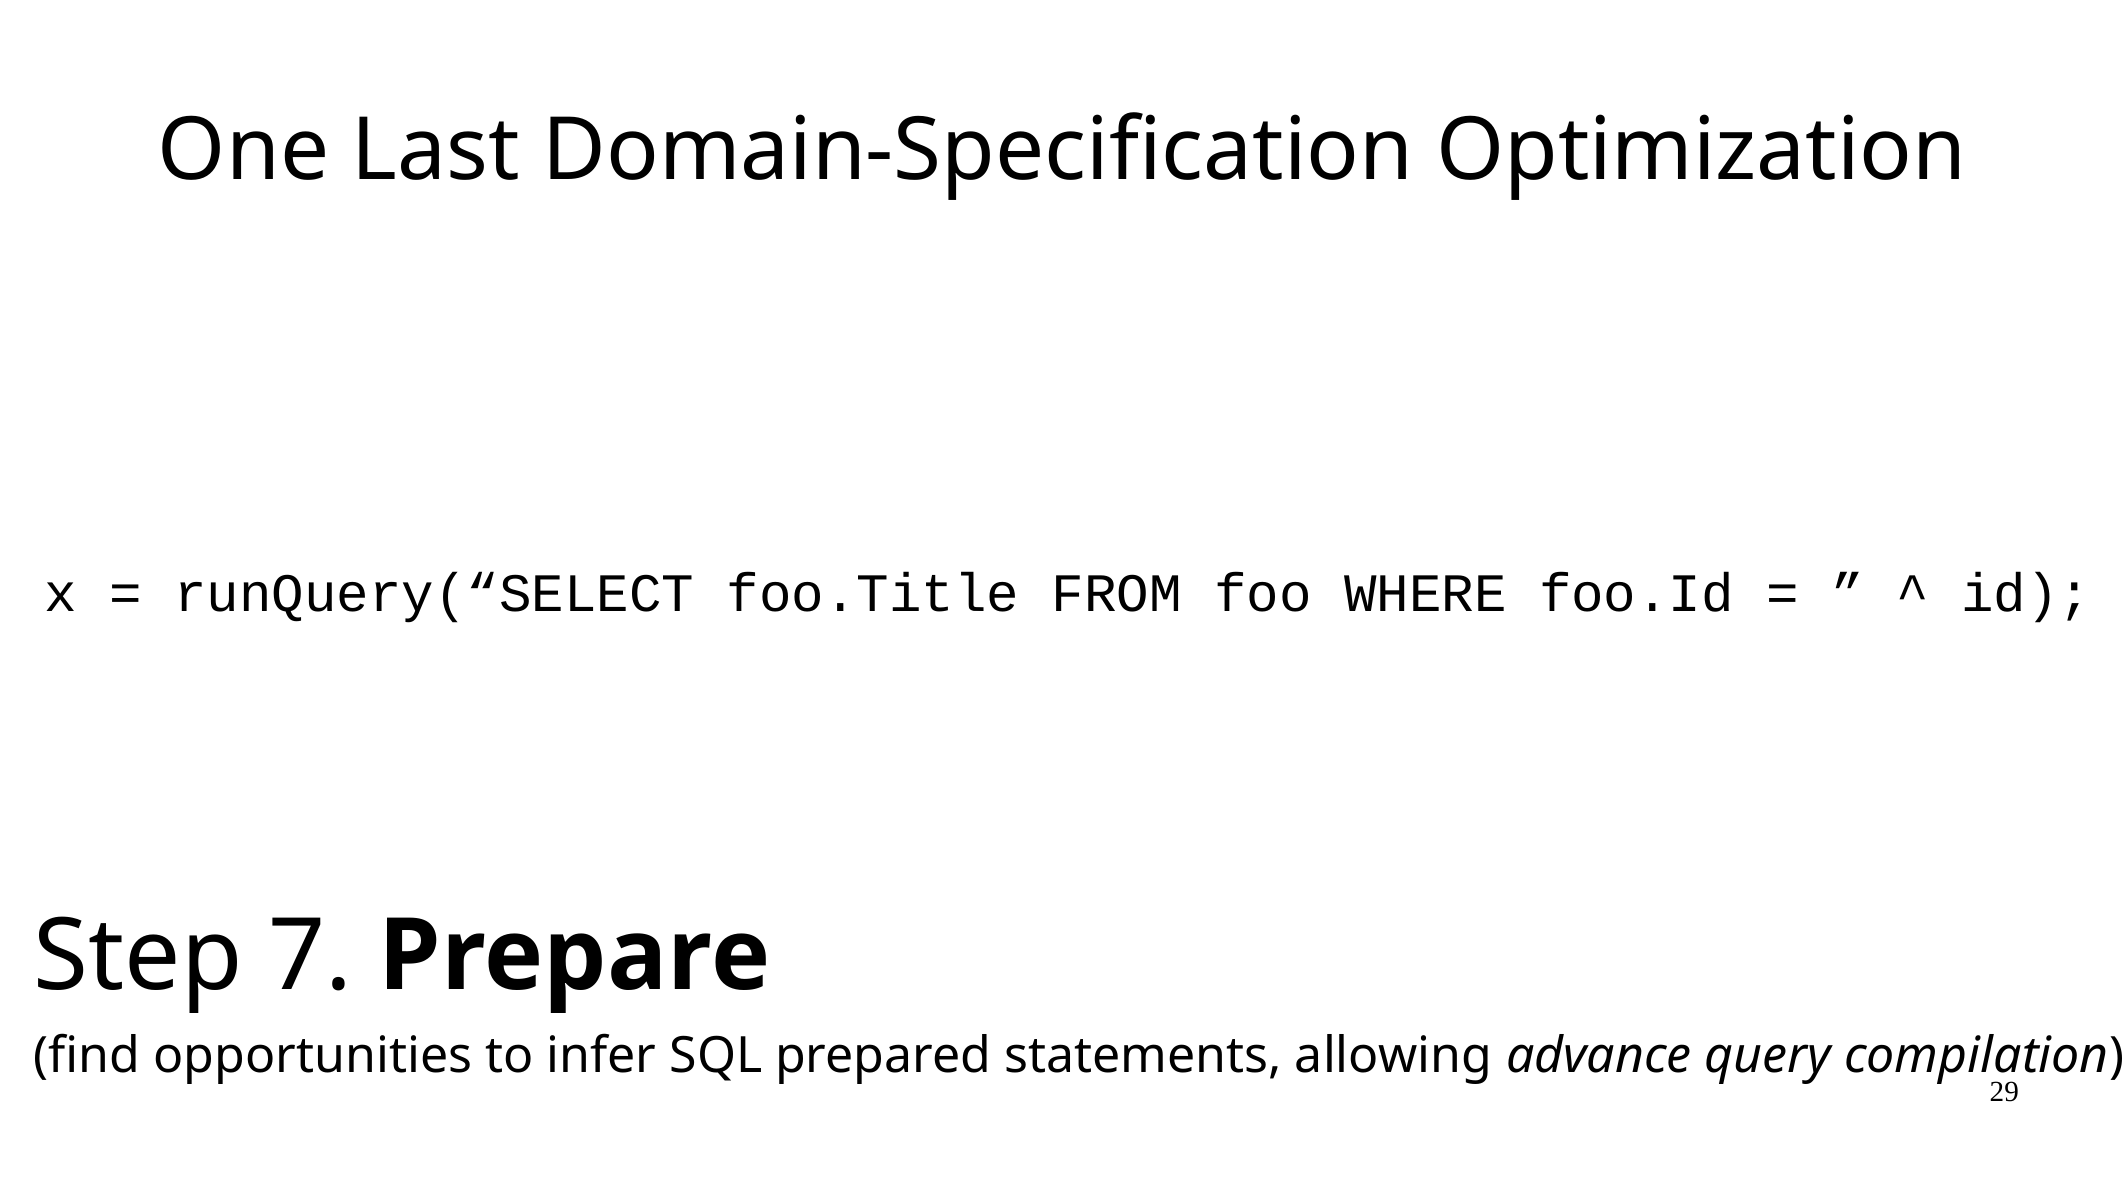

# One Last Domain-Specification Optimization
x = runQuery(“SELECT foo.Title FROM foo WHERE foo.Id = ” ^ id);
Step 7. Prepare
(find opportunities to infer SQL prepared statements, allowing advance query compilation)
29